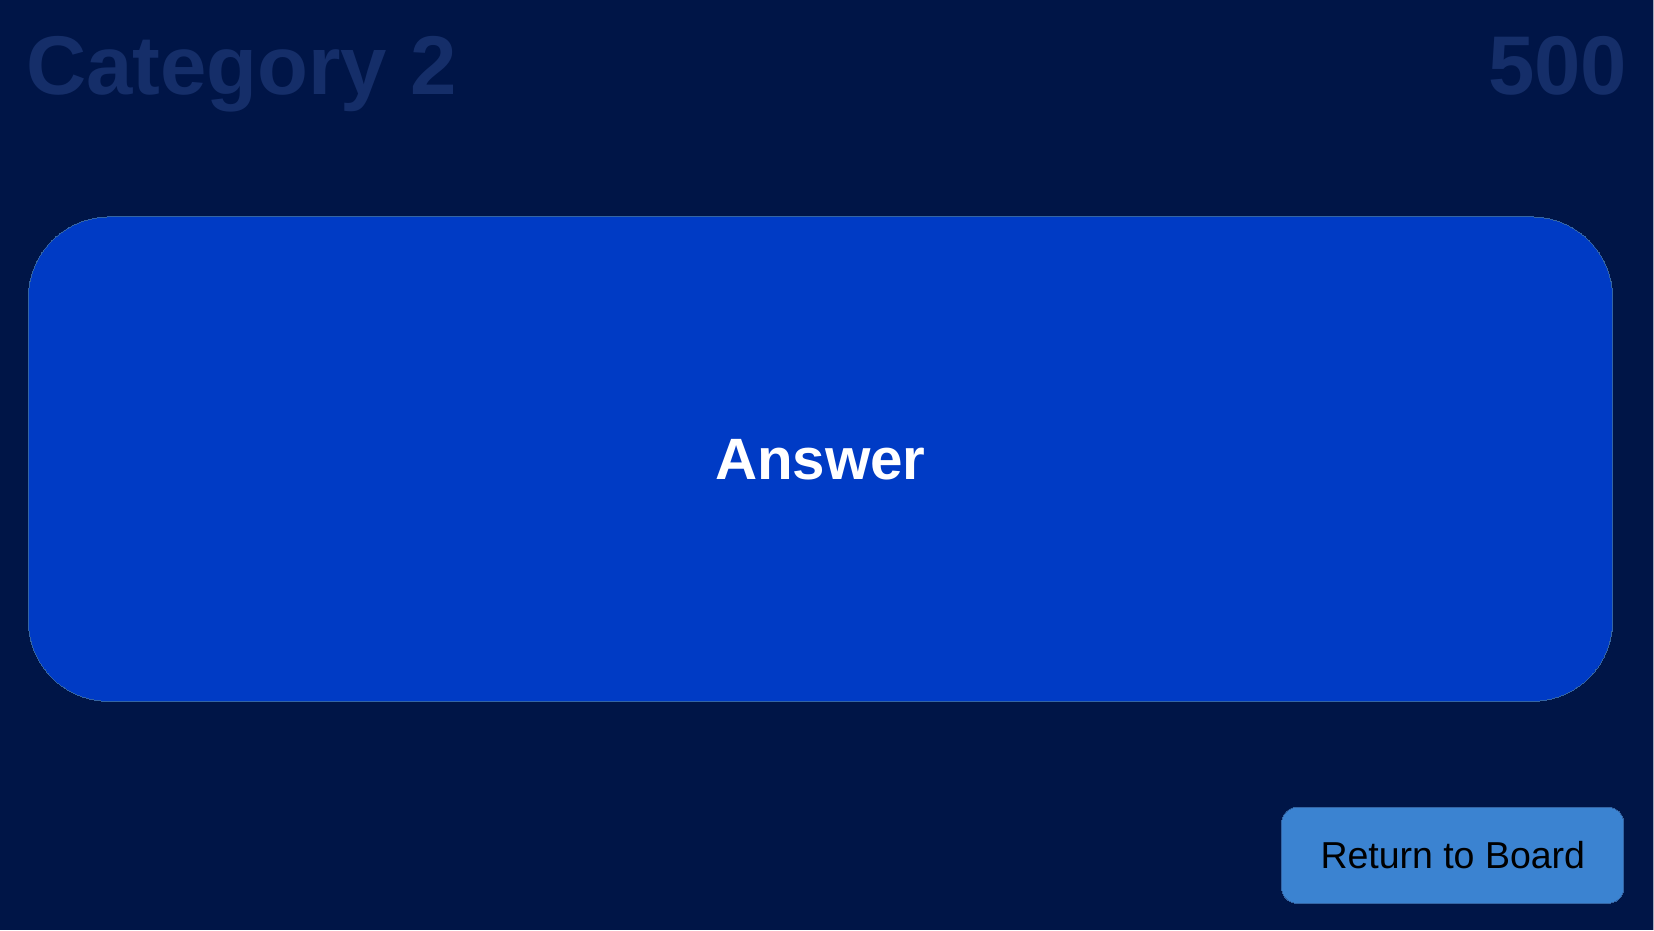

Category 2
500
Answer
Return to Board